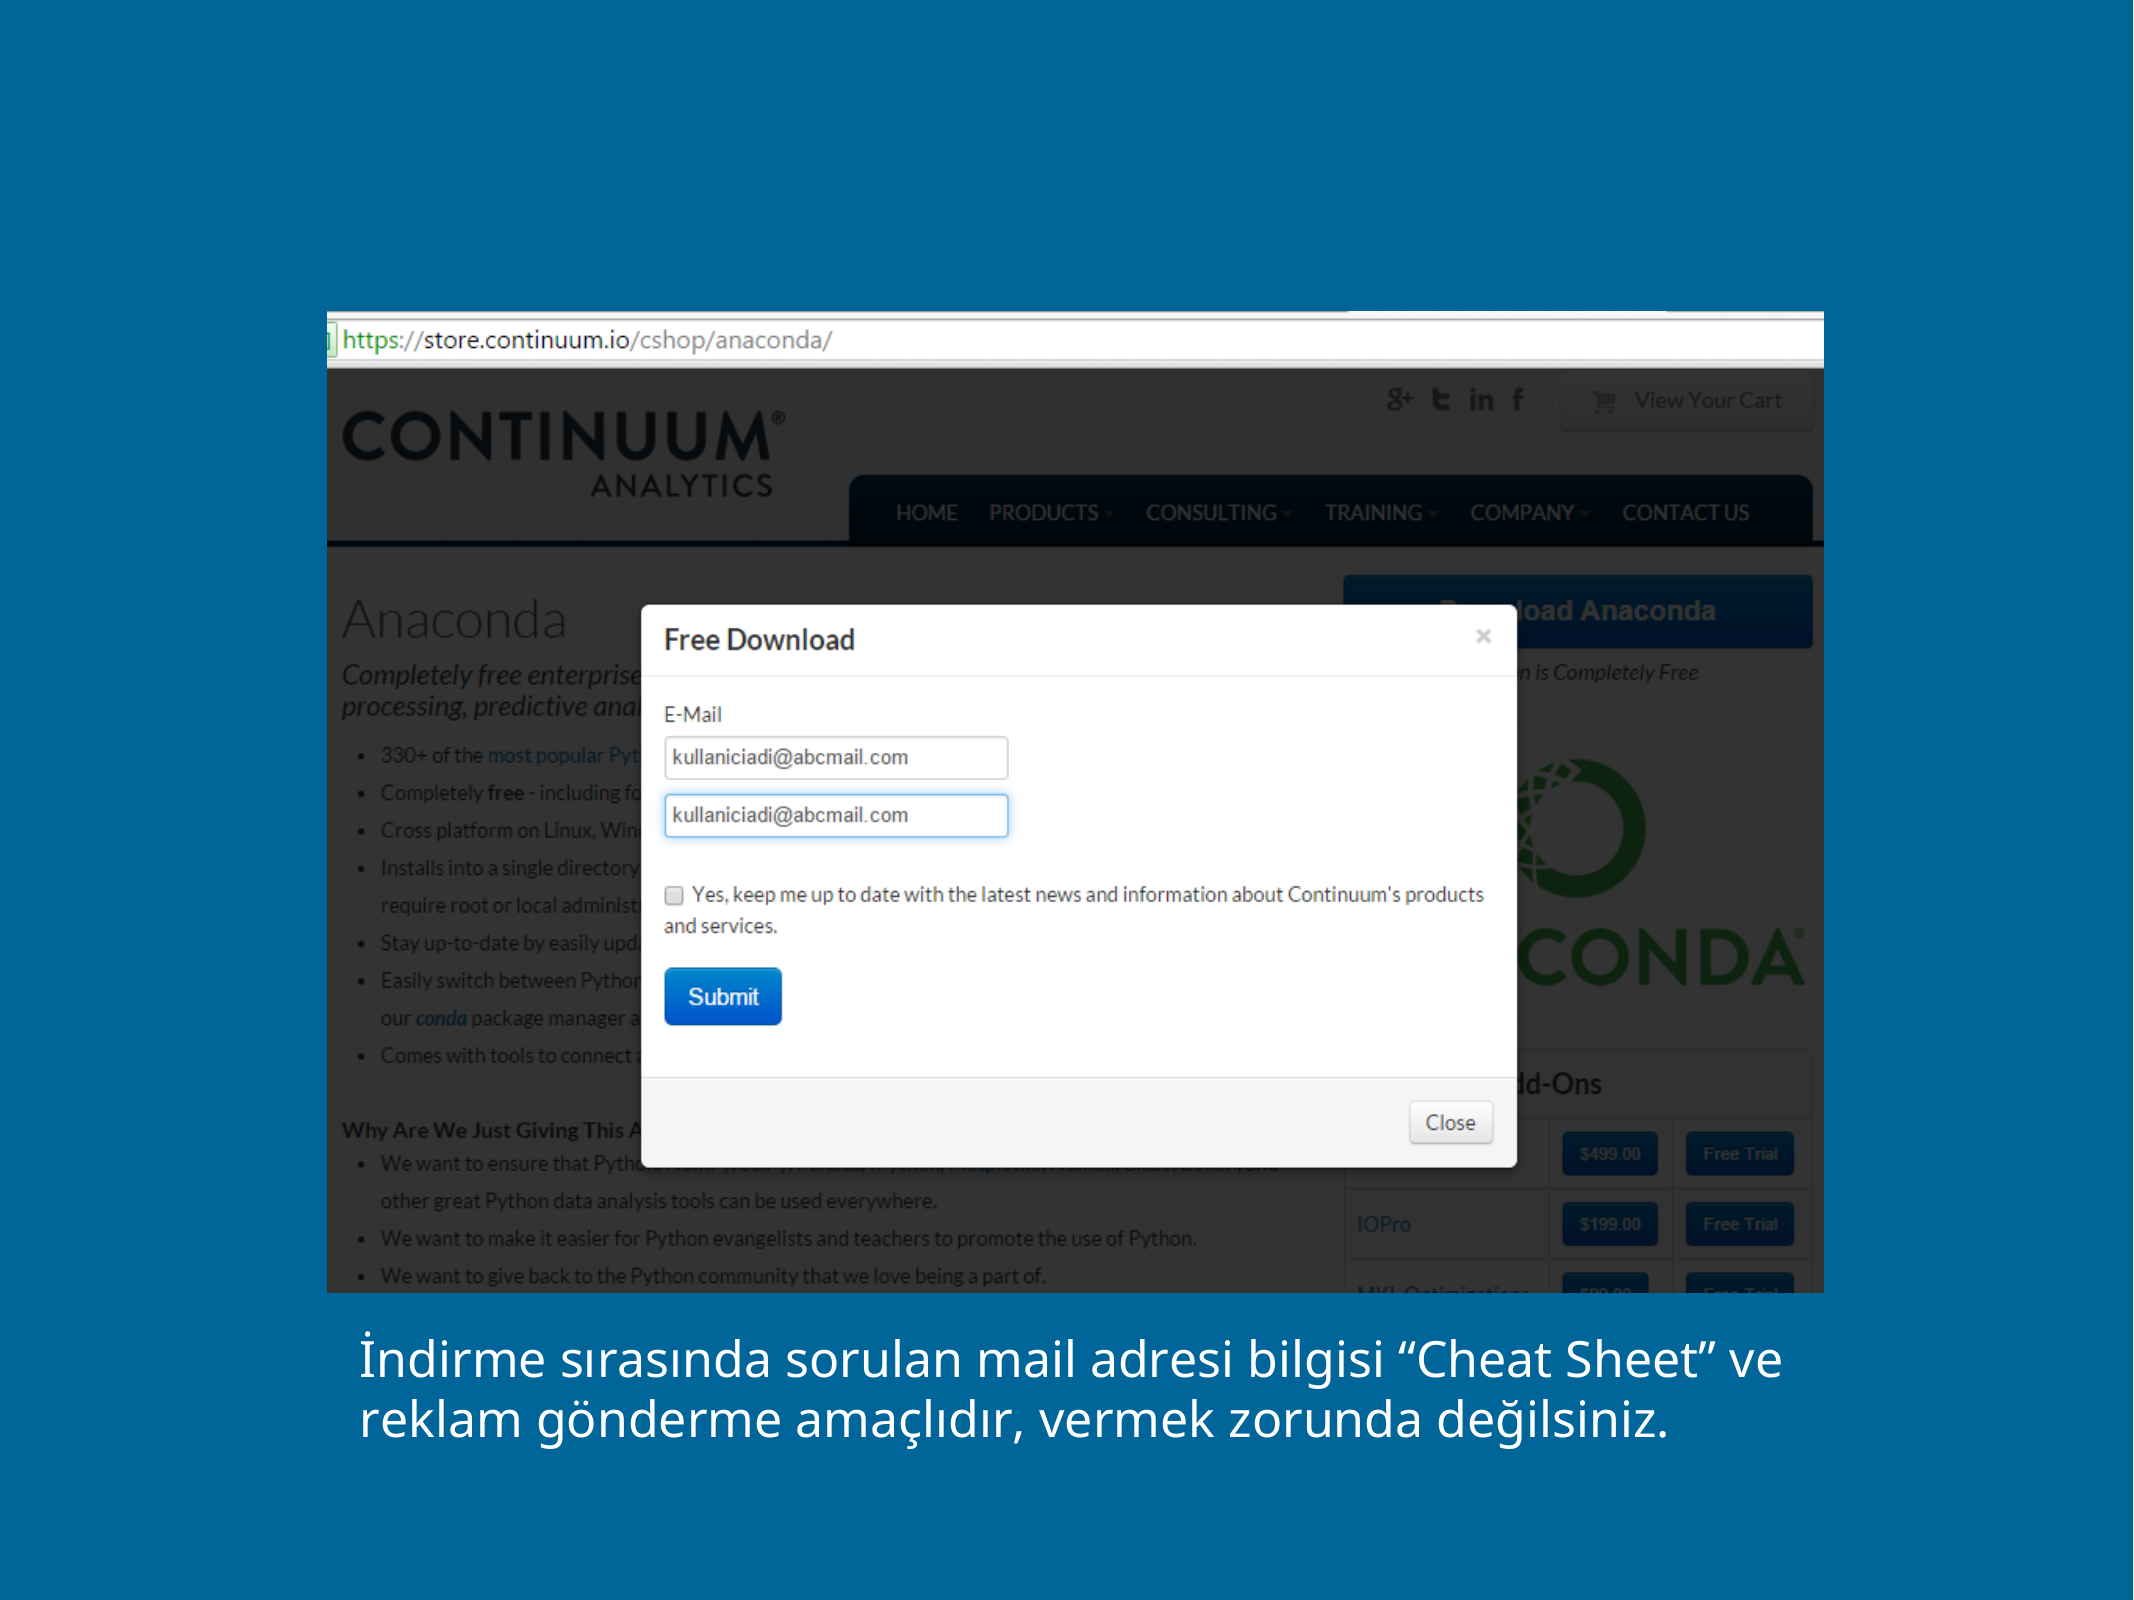

İndirme sırasında sorulan mail adresi bilgisi “Cheat Sheet” ve reklam gönderme amaçlıdır, vermek zorunda değilsiniz.